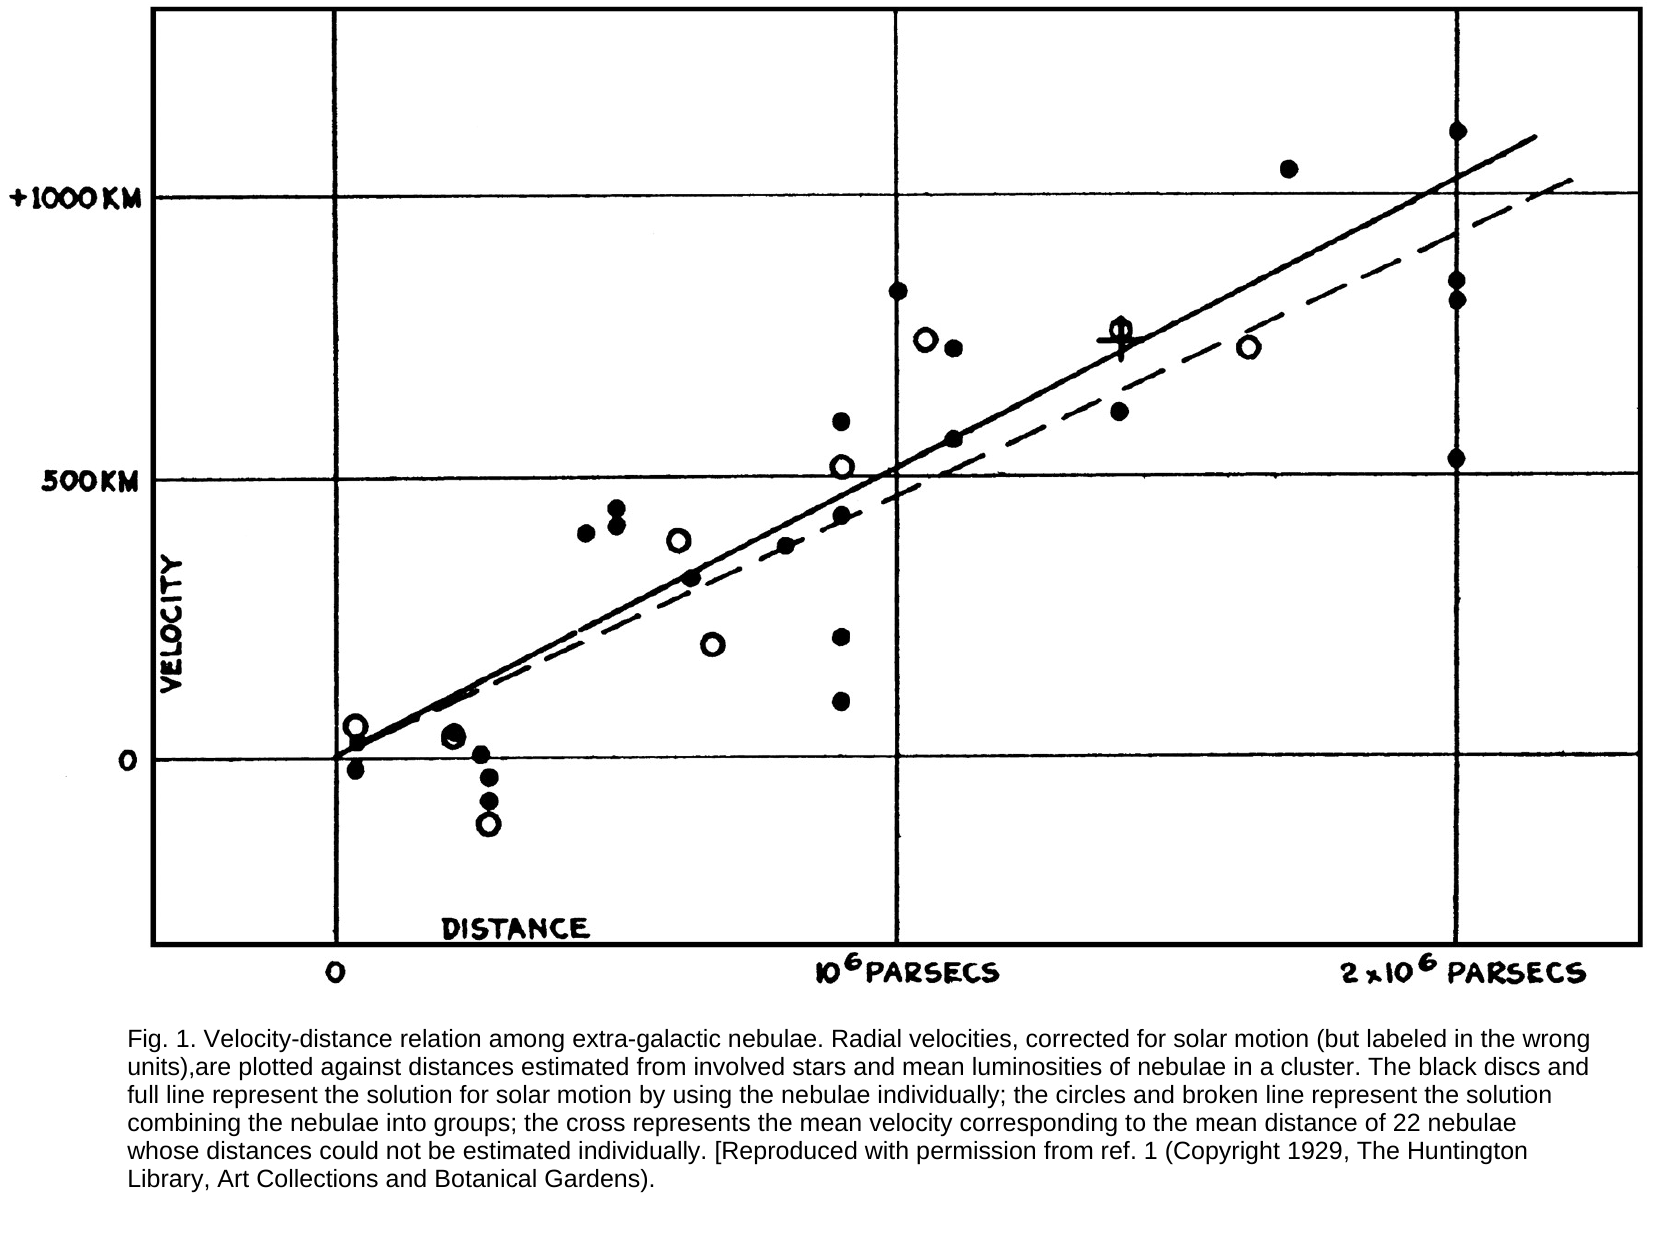

Fig. 1. Velocity-distance relation among extra-galactic nebulae. Radial velocities, corrected for solar motion (but labeled in the wrong units),are plotted against distances estimated from involved stars and mean luminosities of nebulae in a cluster. The black discs and full line represent the solution for solar motion by using the nebulae individually; the circles and broken line represent the solution combining the nebulae into groups; the cross represents the mean velocity corresponding to the mean distance of 22 nebulae whose distances could not be estimated individually. [Reproduced with permission from ref. 1 (Copyright 1929, The Huntington Library, Art Collections and Botanical Gardens).